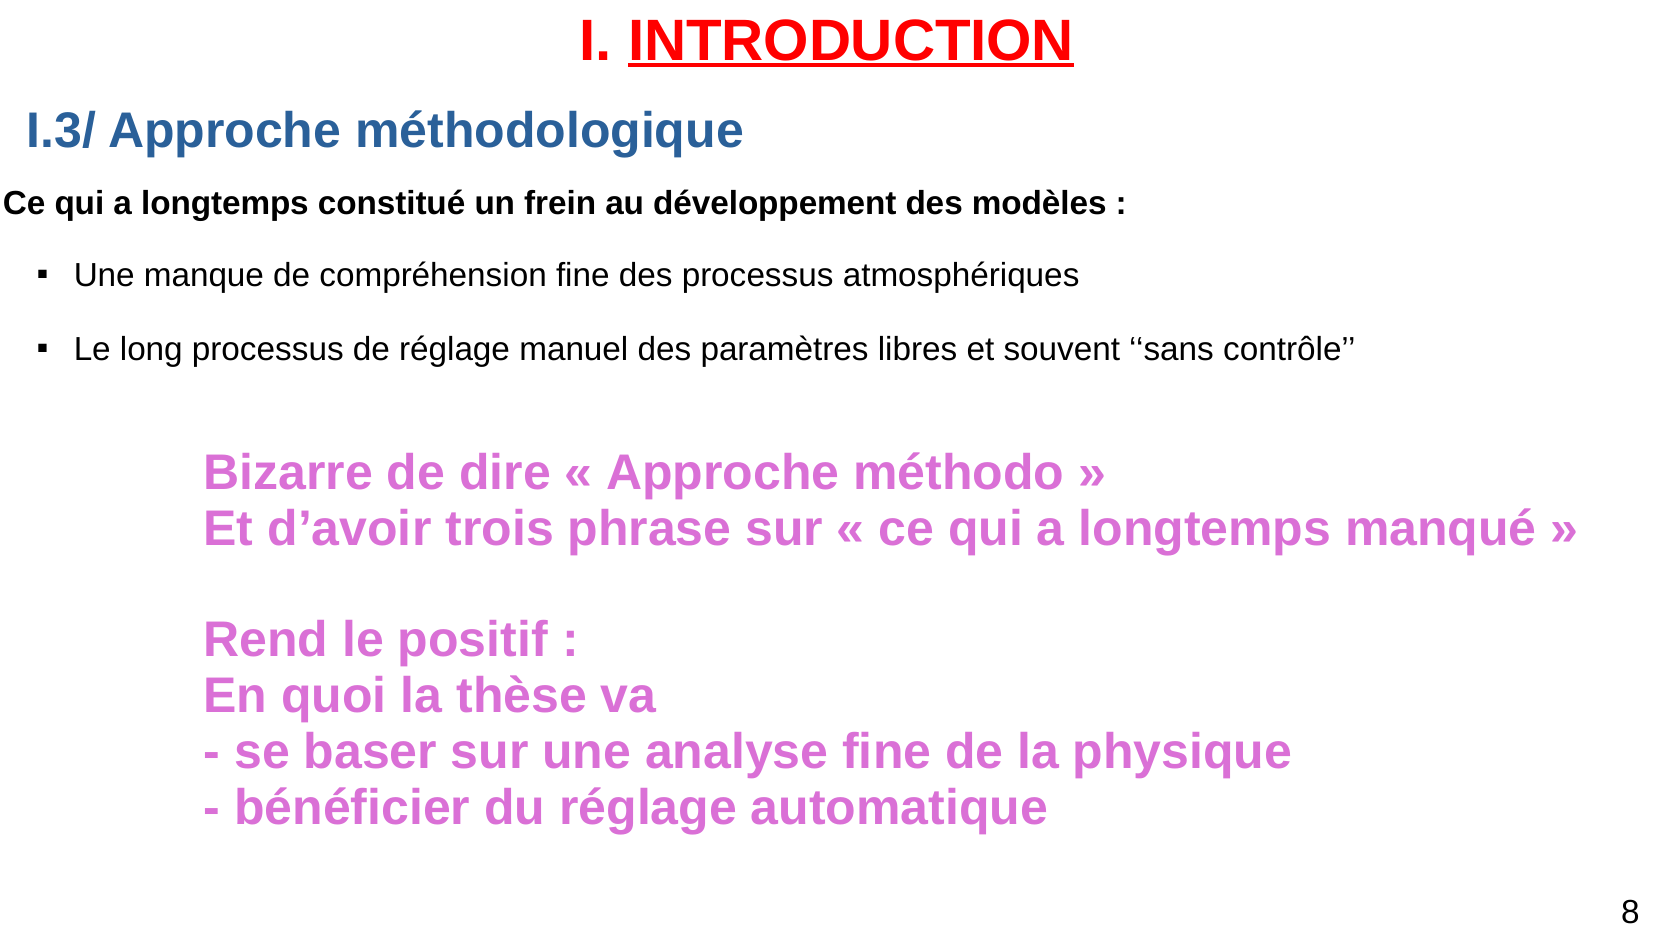

I. INTRODUCTION
I.3/ Approche méthodologique
Ce qui a longtemps constitué un frein au développement des modèles :
Une manque de compréhension fine des processus atmosphériques
Le long processus de réglage manuel des paramètres libres et souvent ‘‘sans contrôle’’
Bizarre de dire « Approche méthodo »
Et d’avoir trois phrase sur « ce qui a longtemps manqué »
Rend le positif :
En quoi la thèse va
- se baser sur une analyse fine de la physique
- bénéficier du réglage automatique
8